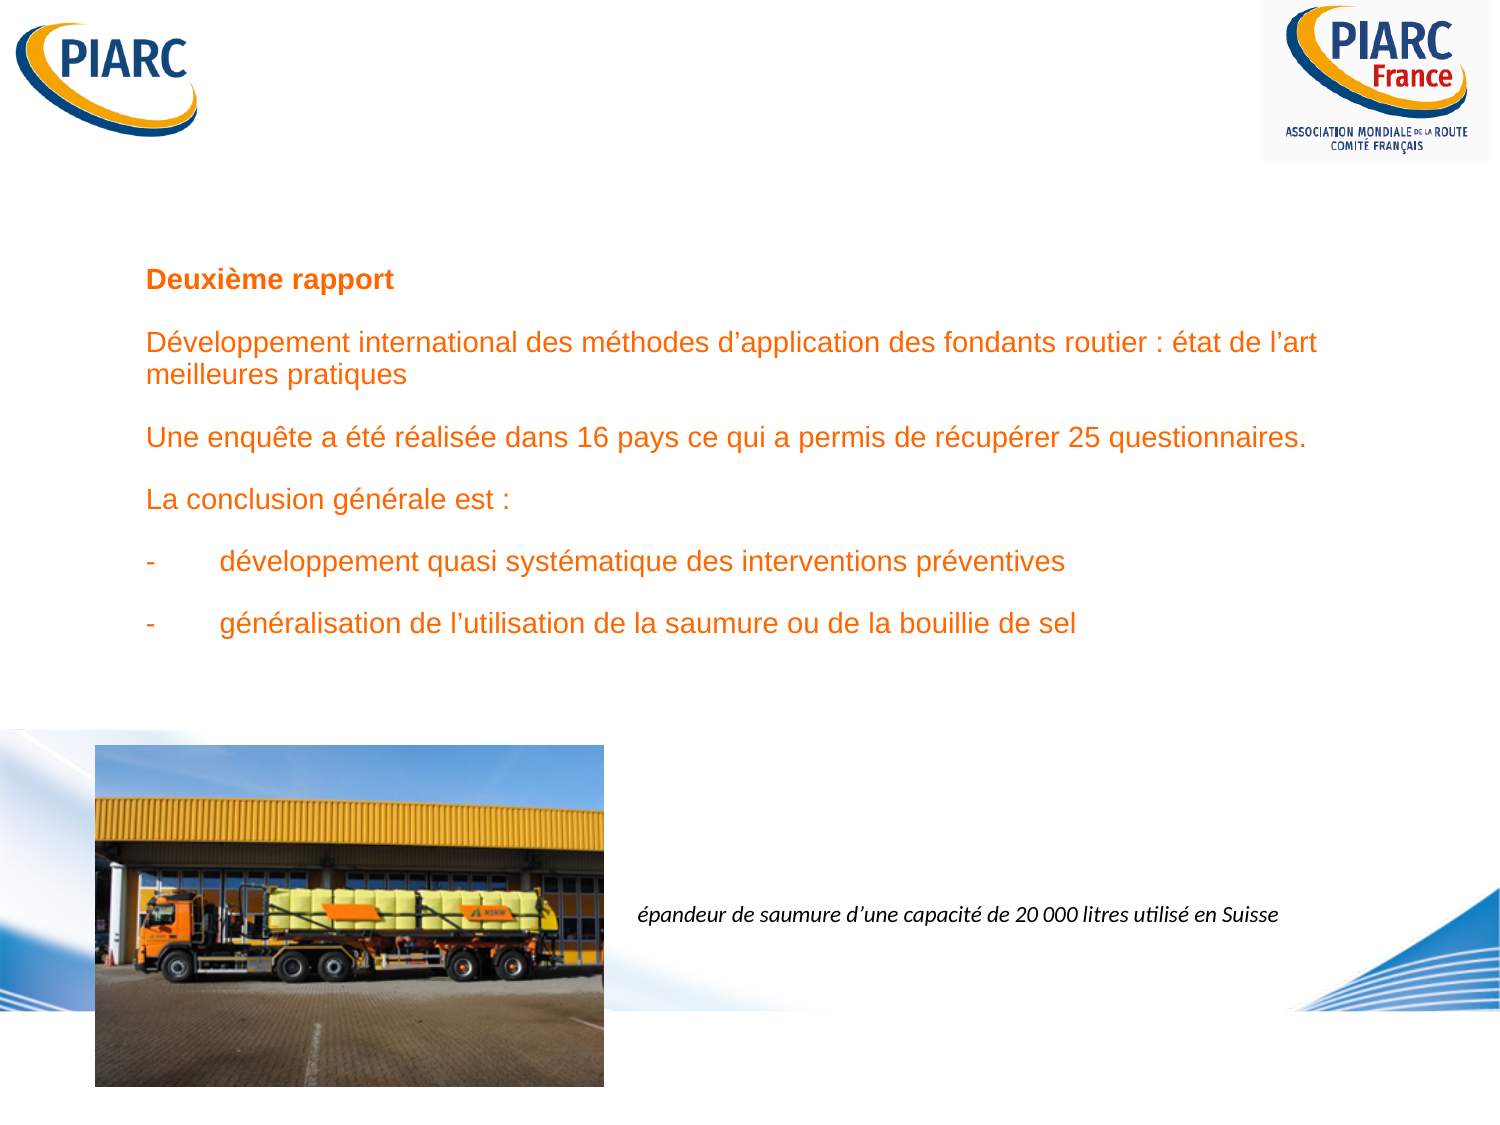

Deuxième rapport
Développement international des méthodes d’application des fondants routier : état de l’art meilleures pratiques
Une enquête a été réalisée dans 16 pays ce qui a permis de récupérer 25 questionnaires.
La conclusion générale est :
-	développement quasi systématique des interventions préventives
-	généralisation de l’utilisation de la saumure ou de la bouillie de sel
#